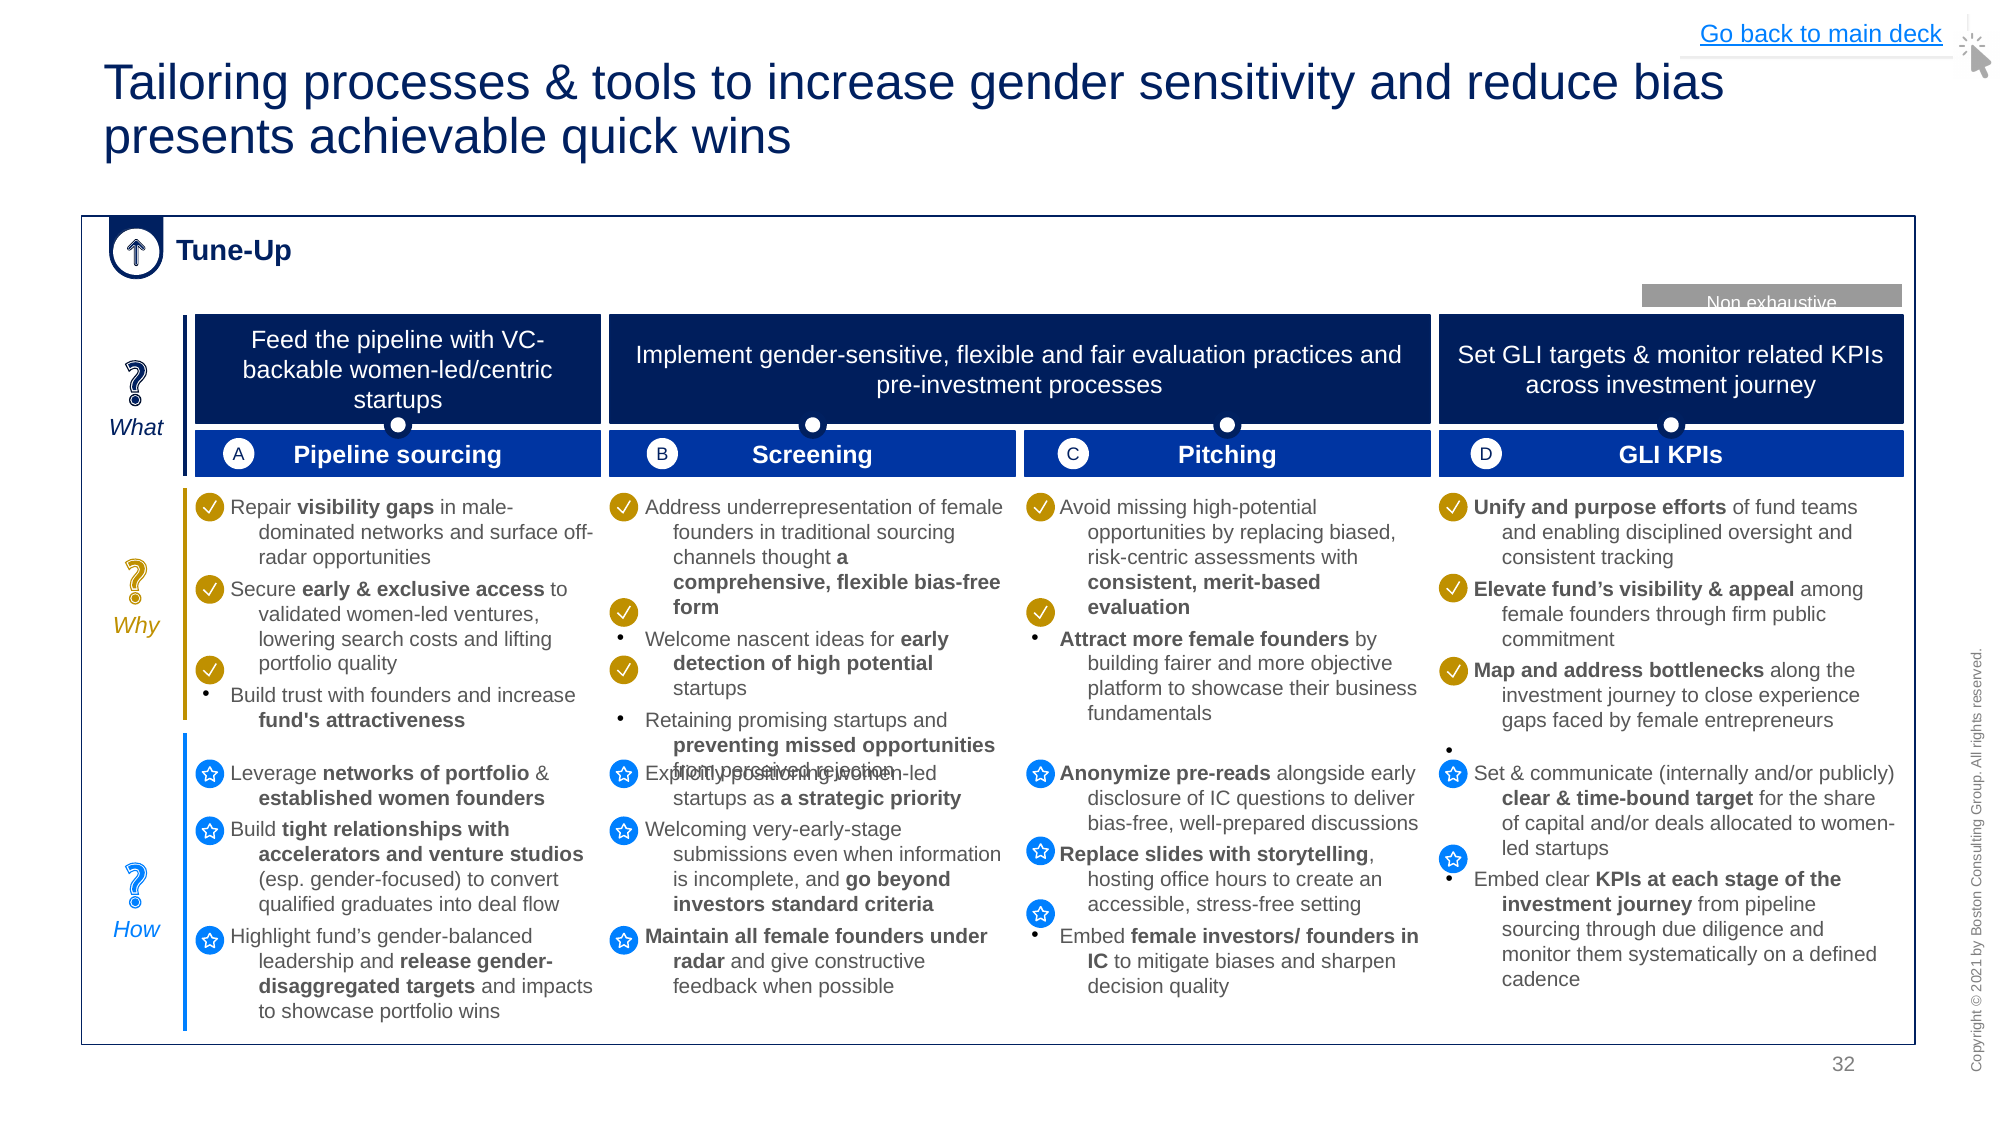

Go back to main deck
# Tailoring processes & tools to increase gender sensitivity and reduce bias presents achievable quick wins
Tune-Up
Non exhaustive
Feed the pipeline with VC- backable women-led/centric startups
Implement gender-sensitive, flexible and fair evaluation practices and pre-investment processes
Set GLI targets & monitor related KPIs across investment journey
What
Pipeline sourcing
Screening
Pitching
GLI KPIs
A
B
C
D
Repair visibility gaps in male-dominated networks and surface off-radar opportunities
Secure early & exclusive access to validated women-led ventures, lowering search costs and lifting portfolio quality
Build trust with founders and increase fund's attractiveness
Address underrepresentation of female founders in traditional sourcing channels thought a comprehensive, flexible bias-free form
Welcome nascent ideas for early detection of high potential startups
Retaining promising startups and preventing missed opportunities from perceived rejection
Avoid missing high-potential opportunities by replacing biased, risk-centric assessments with consistent, merit-based evaluation
Attract more female founders by building fairer and more objective platform to showcase their business fundamentals
Unify and purpose efforts of fund teams and enabling disciplined oversight and consistent tracking
Elevate fund’s visibility & appeal among female founders through firm public commitment
Map and address bottlenecks along the investment journey to close experience gaps faced by female entrepreneurs
Why
Leverage networks of portfolio & established women founders
Build tight relationships with accelerators and venture studios (esp. gender-focused) to convert qualified graduates into deal flow
Highlight fund’s gender-balanced leadership and release gender-disaggregated targets and impacts to showcase portfolio wins
Explicitly positioning women-led startups as a strategic priority
Welcoming very-early-stage submissions even when information is incomplete, and go beyond investors standard criteria
Maintain all female founders under radar and give constructive feedback when possible
Anonymize pre-reads alongside early disclosure of IC questions to deliver bias-free, well-prepared discussions
Replace slides with storytelling, hosting office hours to create an accessible, stress-free setting
Embed female investors/ founders in IC to mitigate biases and sharpen decision quality
Set & communicate (internally and/or publicly) clear & time-bound target for the share of capital and/or deals allocated to women-led startups
Embed clear KPIs at each stage of the investment journey from pipeline sourcing through due diligence and monitor them systematically on a defined cadence
How